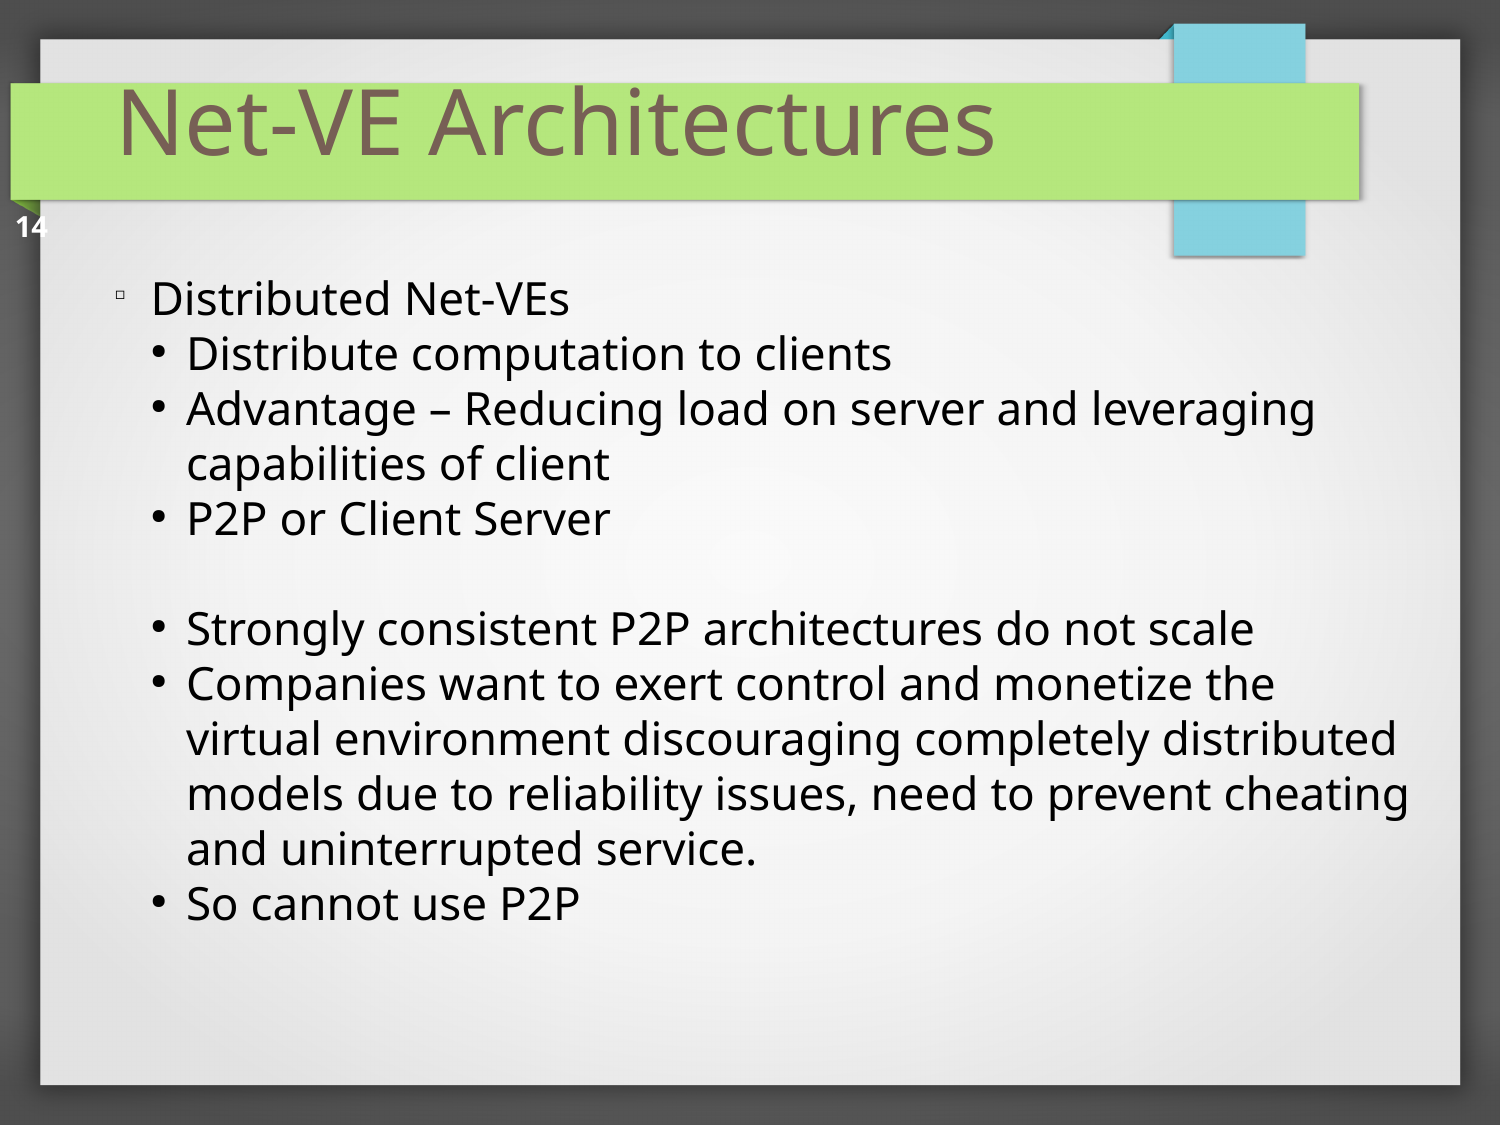

Net-VE Architectures
Distributed Net-VEs
Distribute computation to clients
Advantage – Reducing load on server and leveraging capabilities of client
P2P or Client Server
Strongly consistent P2P architectures do not scale
Companies want to exert control and monetize the virtual environment discouraging completely distributed models due to reliability issues, need to prevent cheating and uninterrupted service.
So cannot use P2P